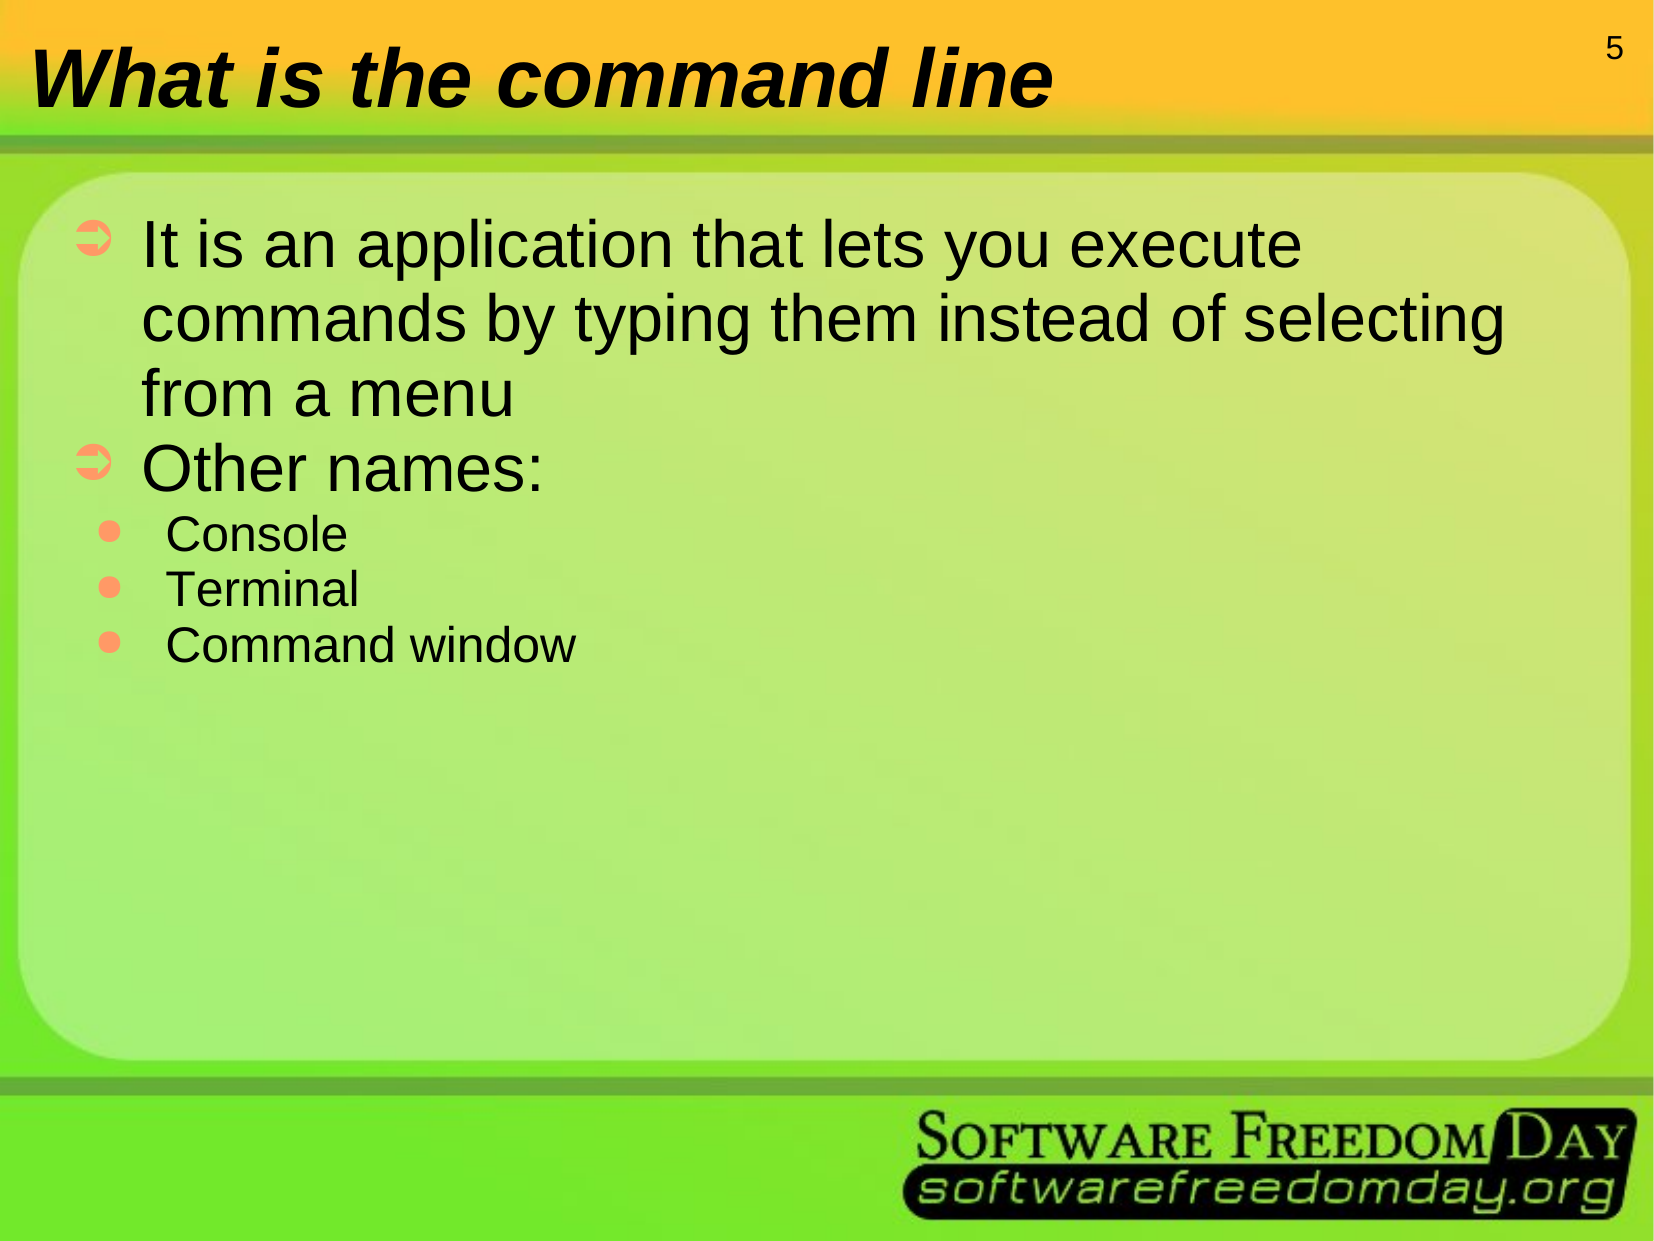

# What is the command line
It is an application that lets you execute commands by typing them instead of selecting from a menu
Other names:
Console
Terminal
Command window